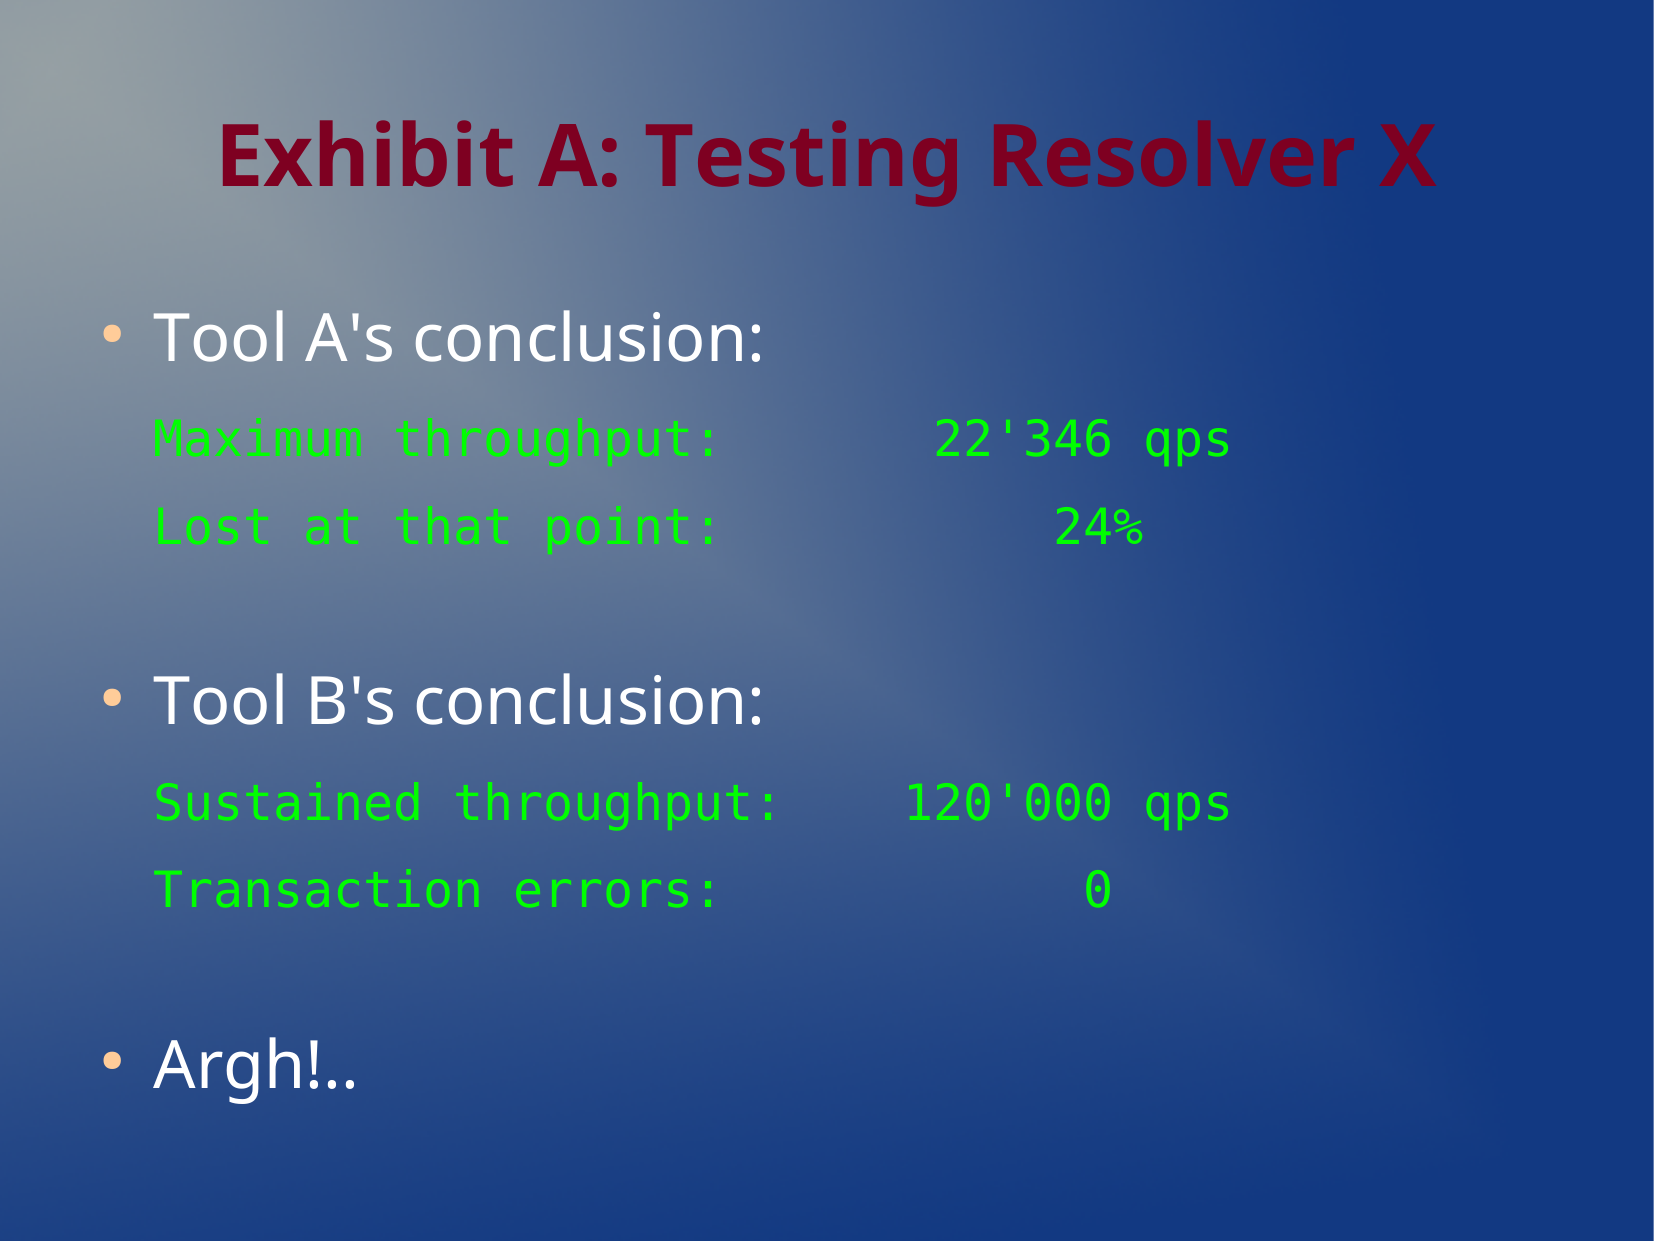

# Exhibit A: Testing Resolver X
Tool A's conclusion:
Maximum throughput:			 22'346 qps
Lost at that point:			 24%
Tool B's conclusion:
Sustained throughput:		120'000 qps
Transaction errors:			 0
Argh!..